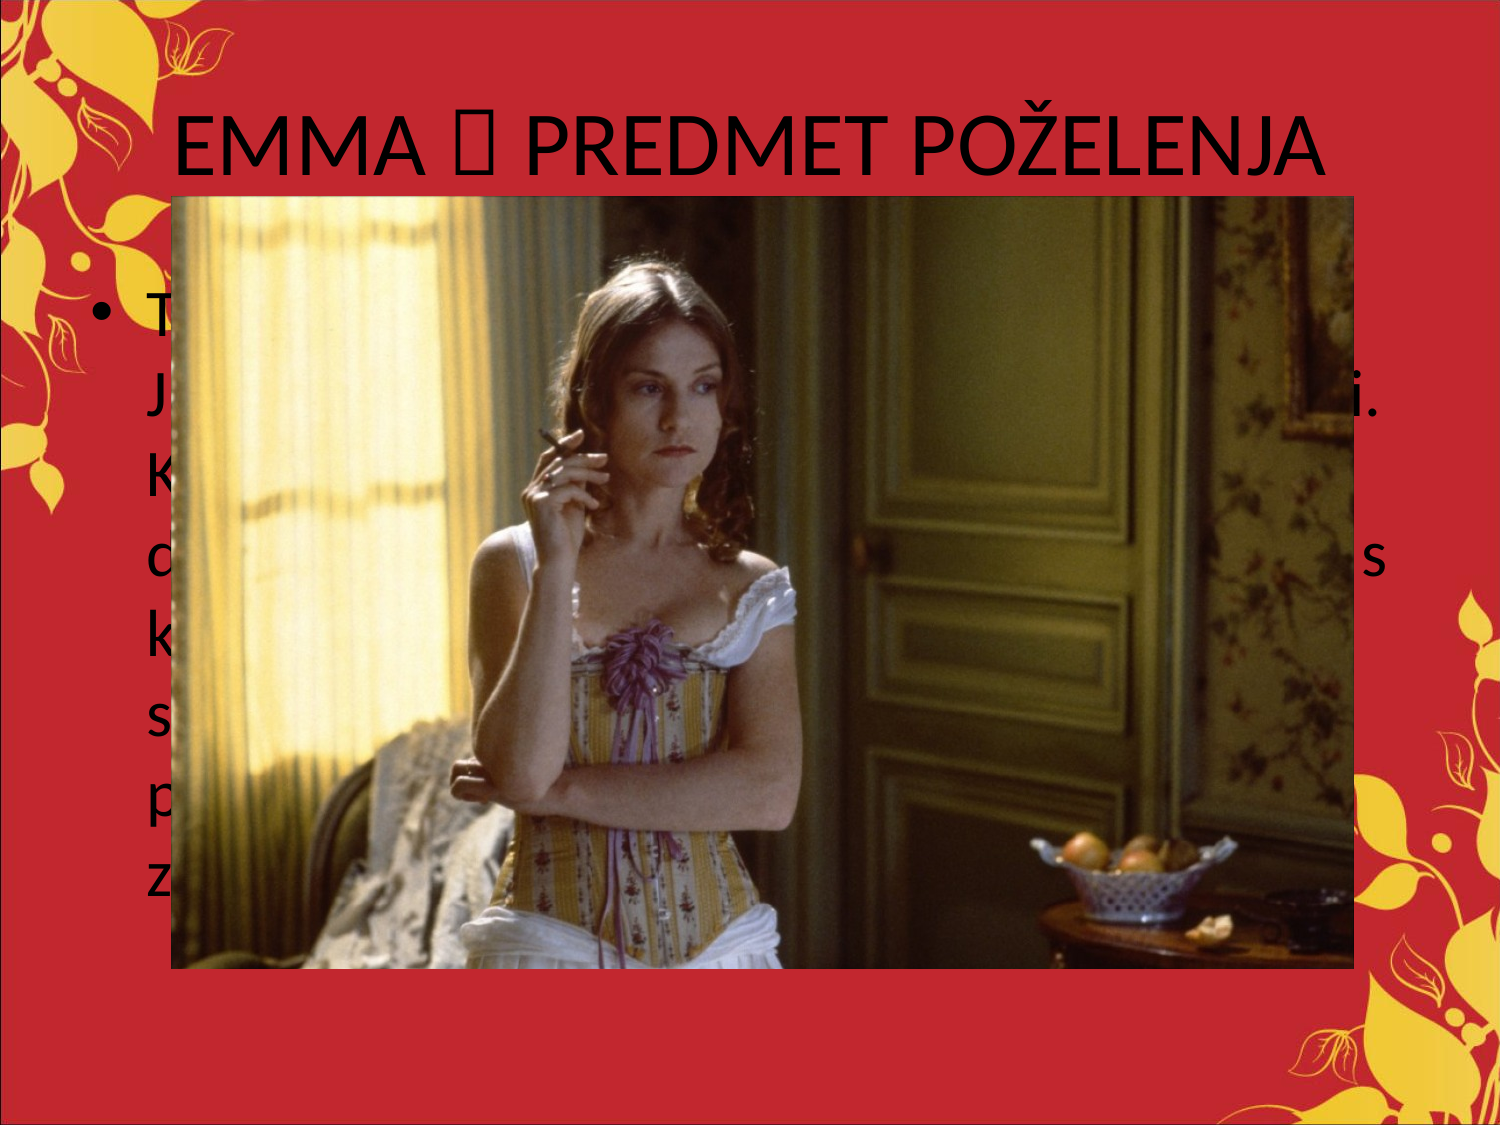

# EMMA  PREDMET POŽELENJA
Tako jo vidijo Charles, Rodolphe, Leon in Justin. Njen edini vpliv na moške, je seksualni. Ko se končuje njeno življenje in obupno išče denar, mora prositi moške zanj in edini način s katerim jih lahko prepriča, je njena seksualnost. Emmino prostituiranje je posledica njenega samouničevalnega zapravljanja.